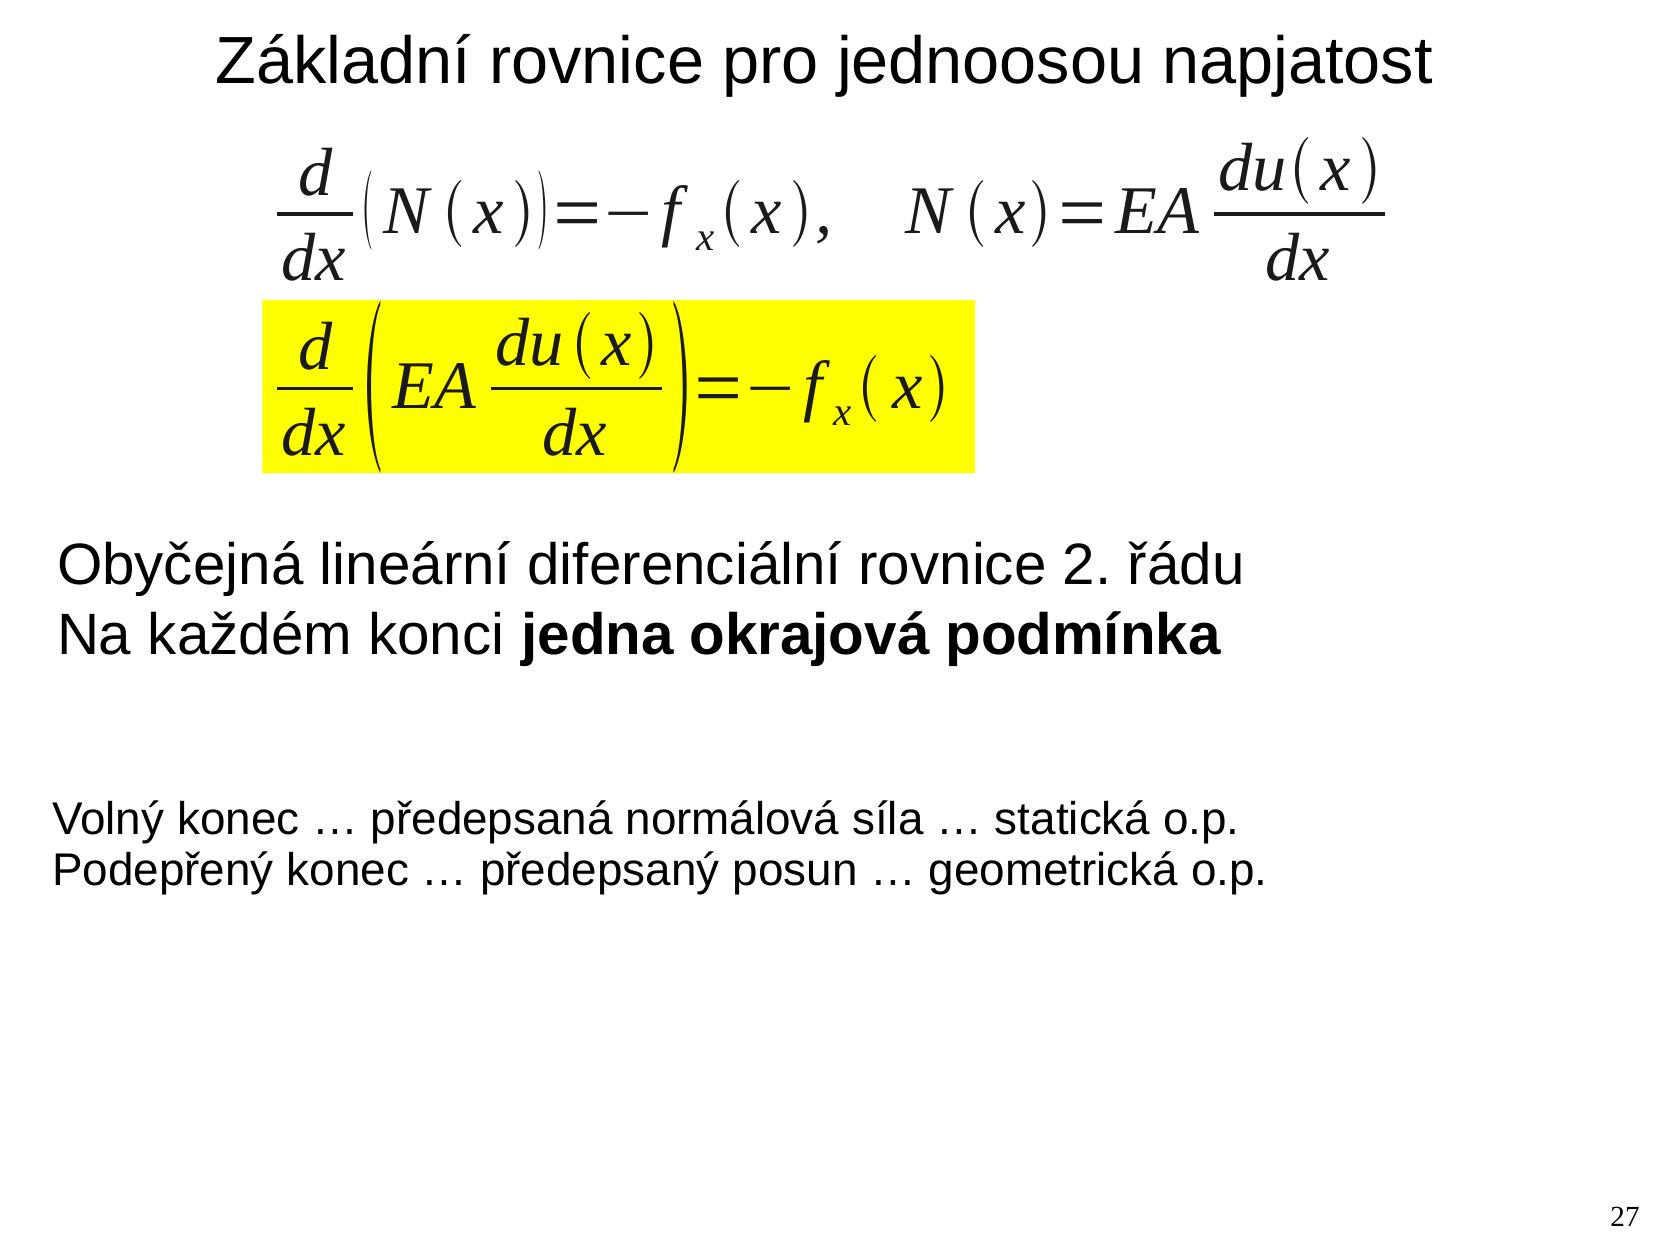

# Základní rovnice pro jednoosou napjatost
Obyčejná lineární diferenciální rovnice 2. řádu
Na každém konci jedna okrajová podmínka
Volný konec … předepsaná normálová síla … statická o.p.
Podepřený konec … předepsaný posun … geometrická o.p.
27